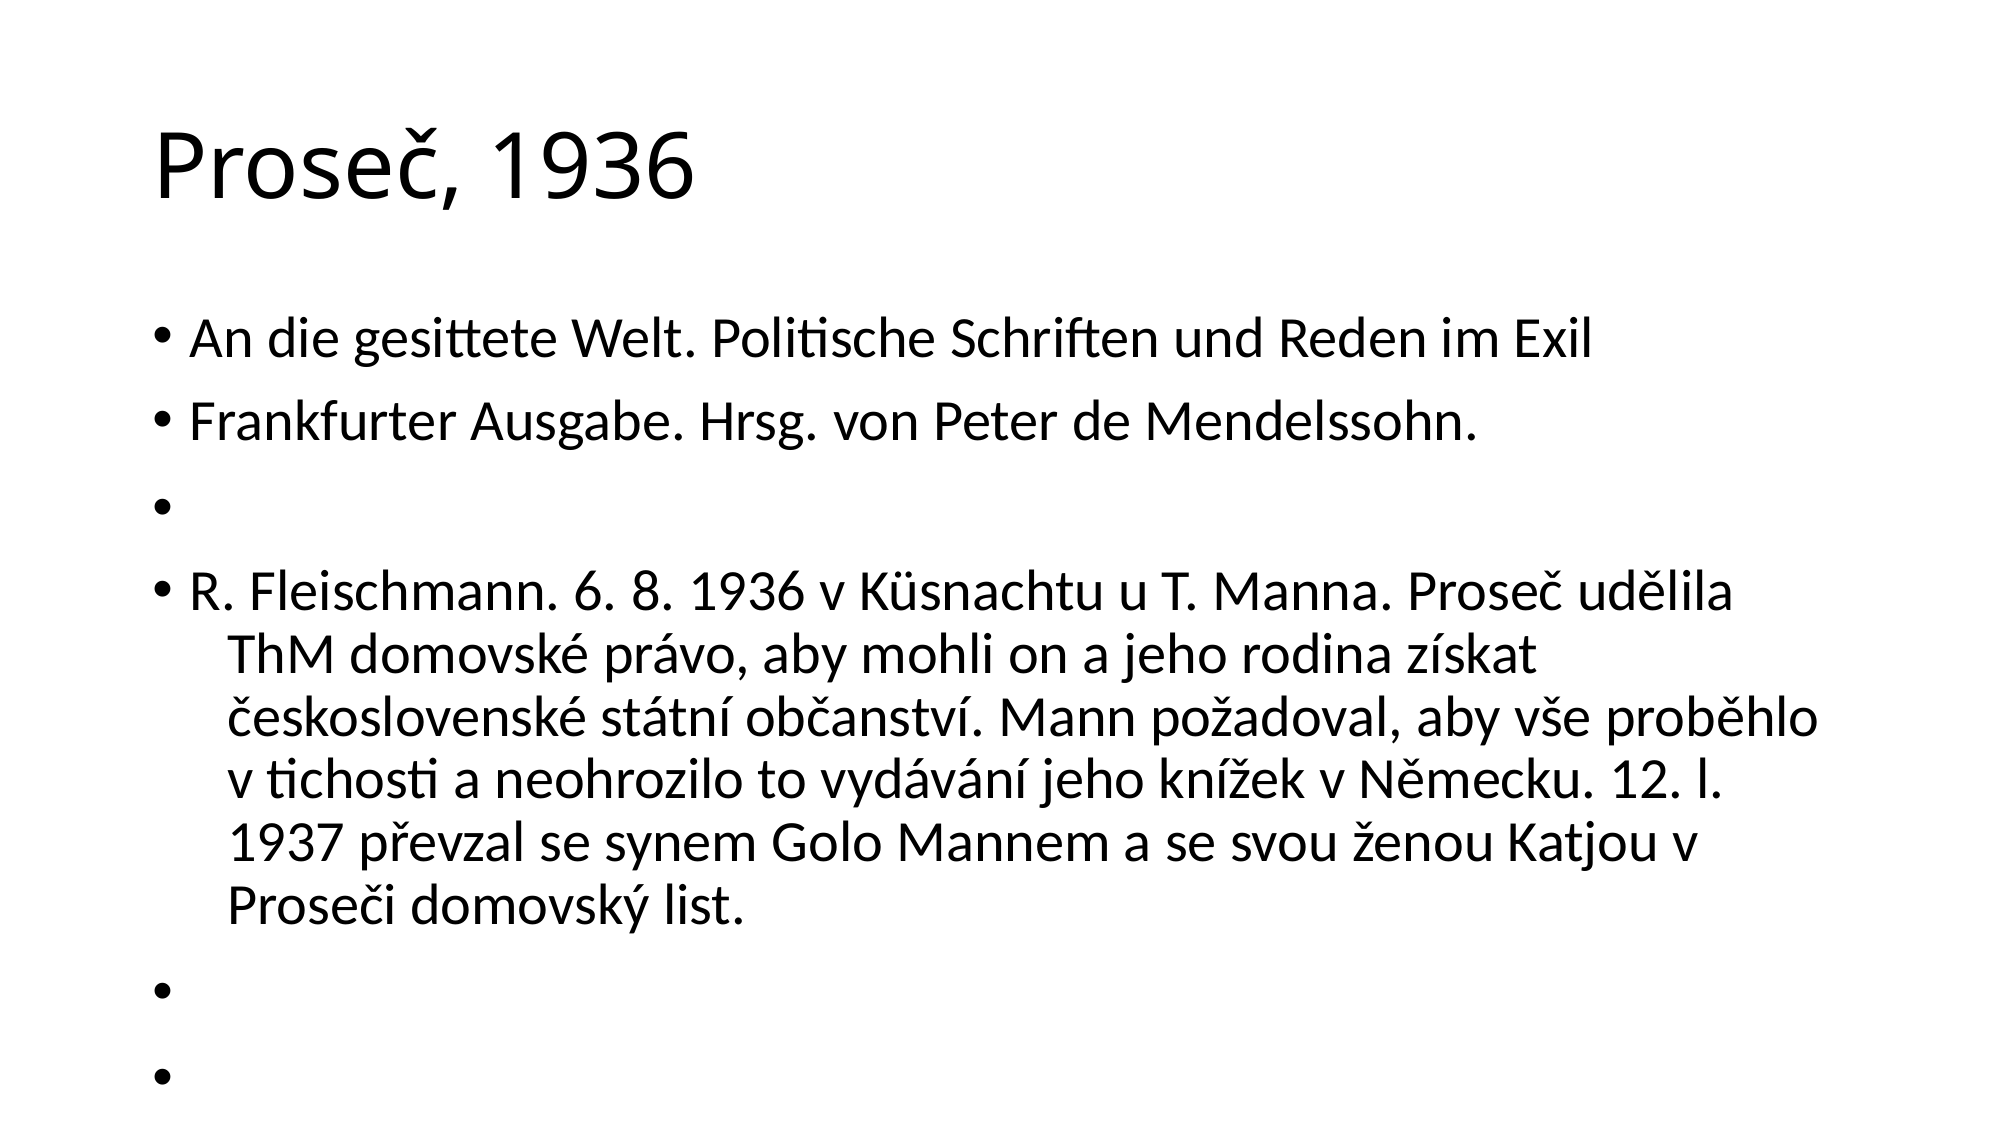

# Proseč, 1936
An die gesittete Welt. Politische Schriften und Reden im Exil
Frankfurter Ausgabe. Hrsg. von Peter de Mendelssohn.
R. Fleischmann. 6. 8. 1936 v Küsnachtu u T. Manna. Proseč udělila ThM domovské právo, aby mohli on a jeho rodina získat československé státní občanství. Mann požadoval, aby vše proběhlo v tichosti a neohrozilo to vydávání jeho knížek v Německu. 12. l. 1937 převzal se synem Golo Mannem a se svou ženou Katjou v Proseči domovský list.